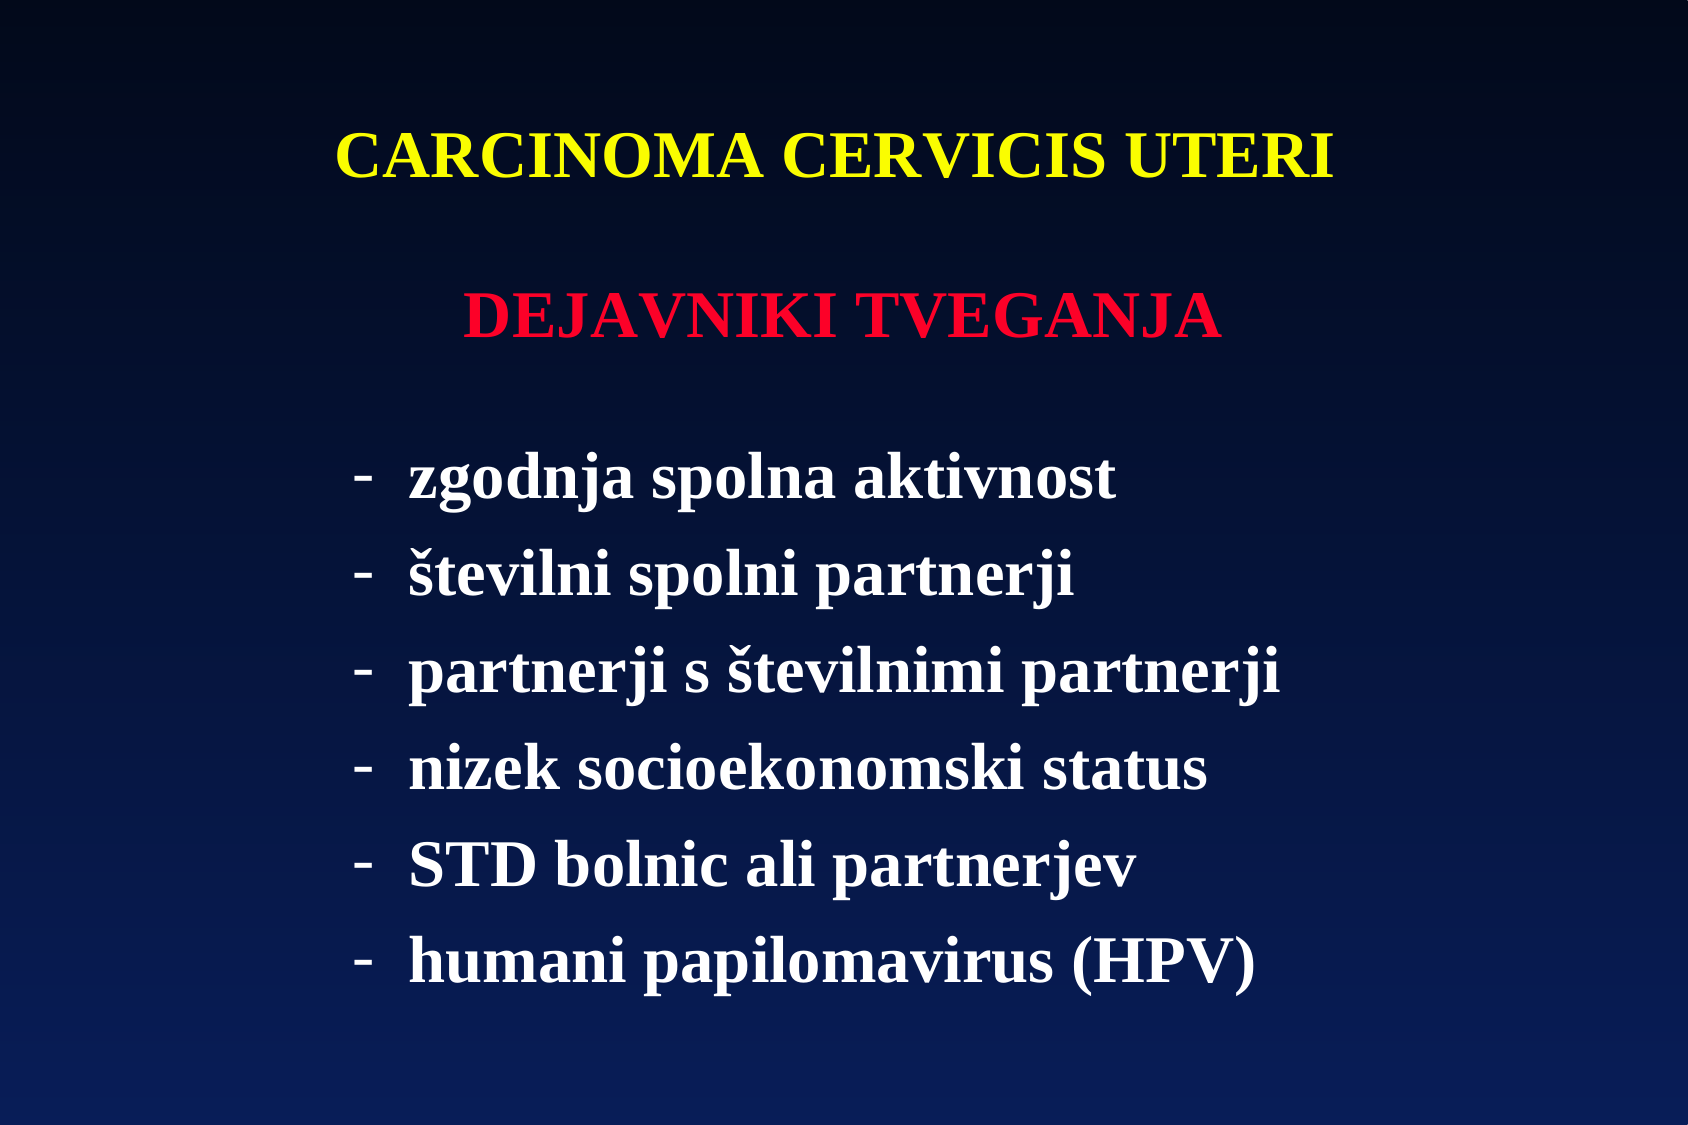

# CARCINOMA CERVICIS UTERI DEJAVNIKI TVEGANJA
zgodnja spolna aktivnost
številni spolni partnerji
partnerji s številnimi partnerji
nizek socioekonomski status
STD bolnic ali partnerjev
humani papilomavirus (HPV)